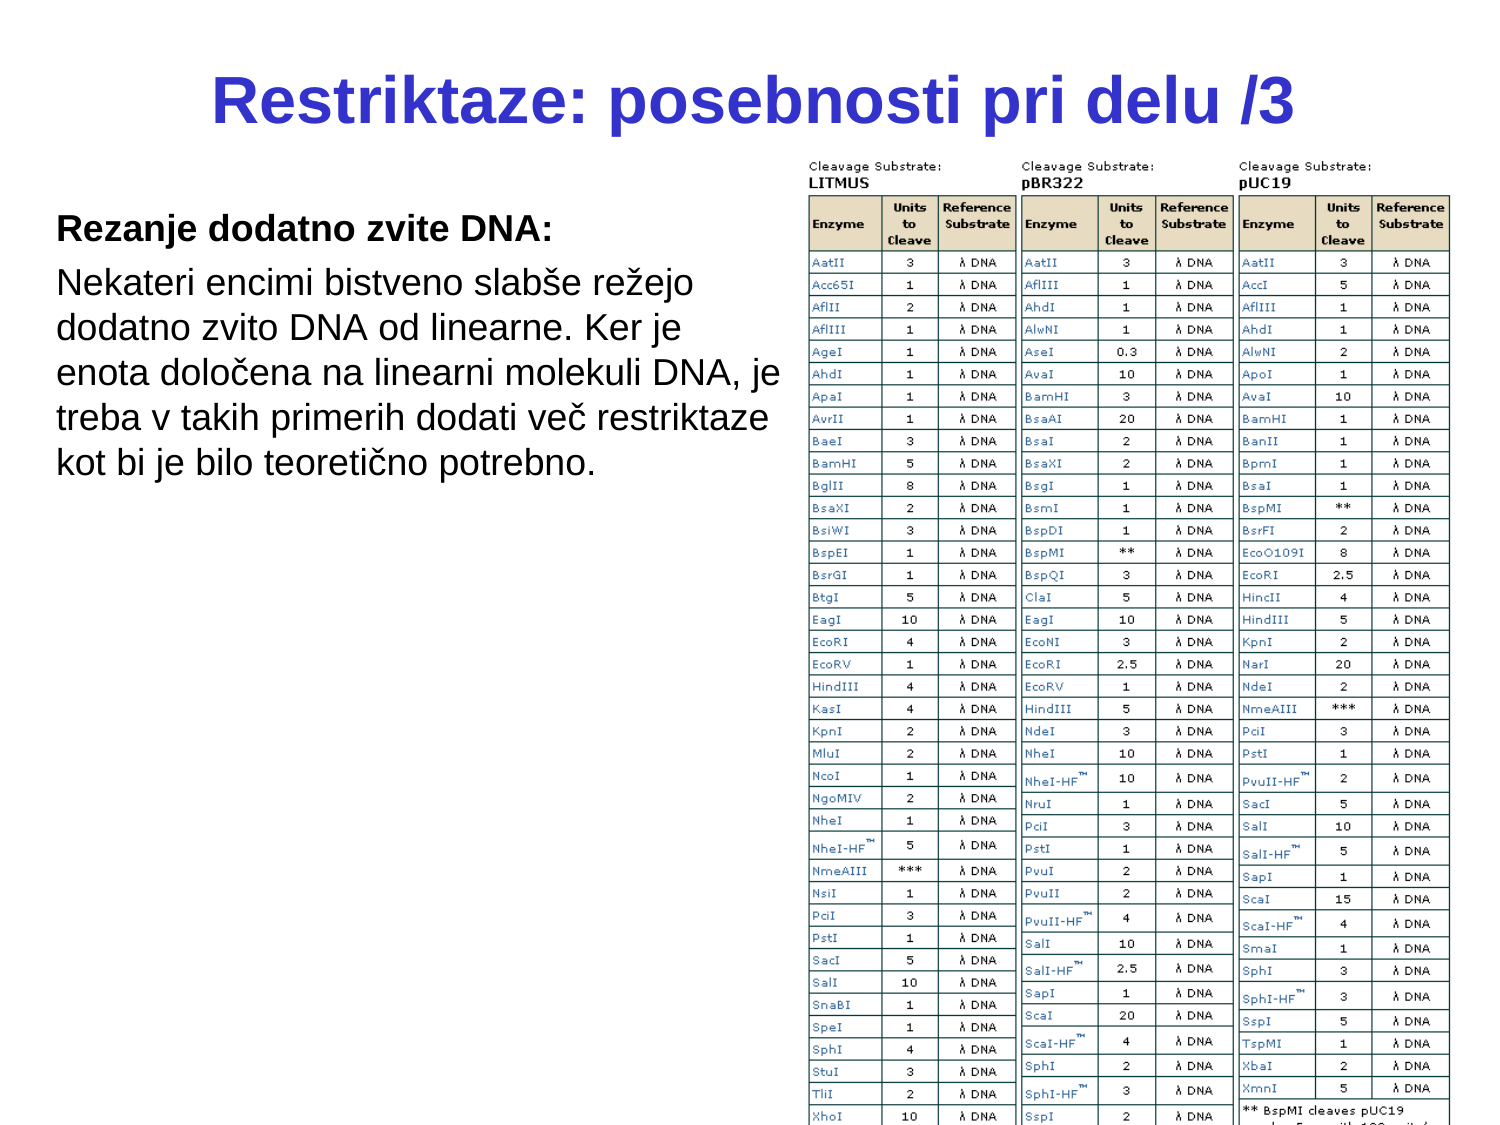

# Restriktaze: posebnosti pri delu /3
Rezanje dodatno zvite DNA:
Nekateri encimi bistveno slabše režejo dodatno zvito DNA od linearne. Ker je enota določena na linearni molekuli DNA, je treba v takih primerih dodati več restriktaze kot bi je bilo teoretično potrebno.